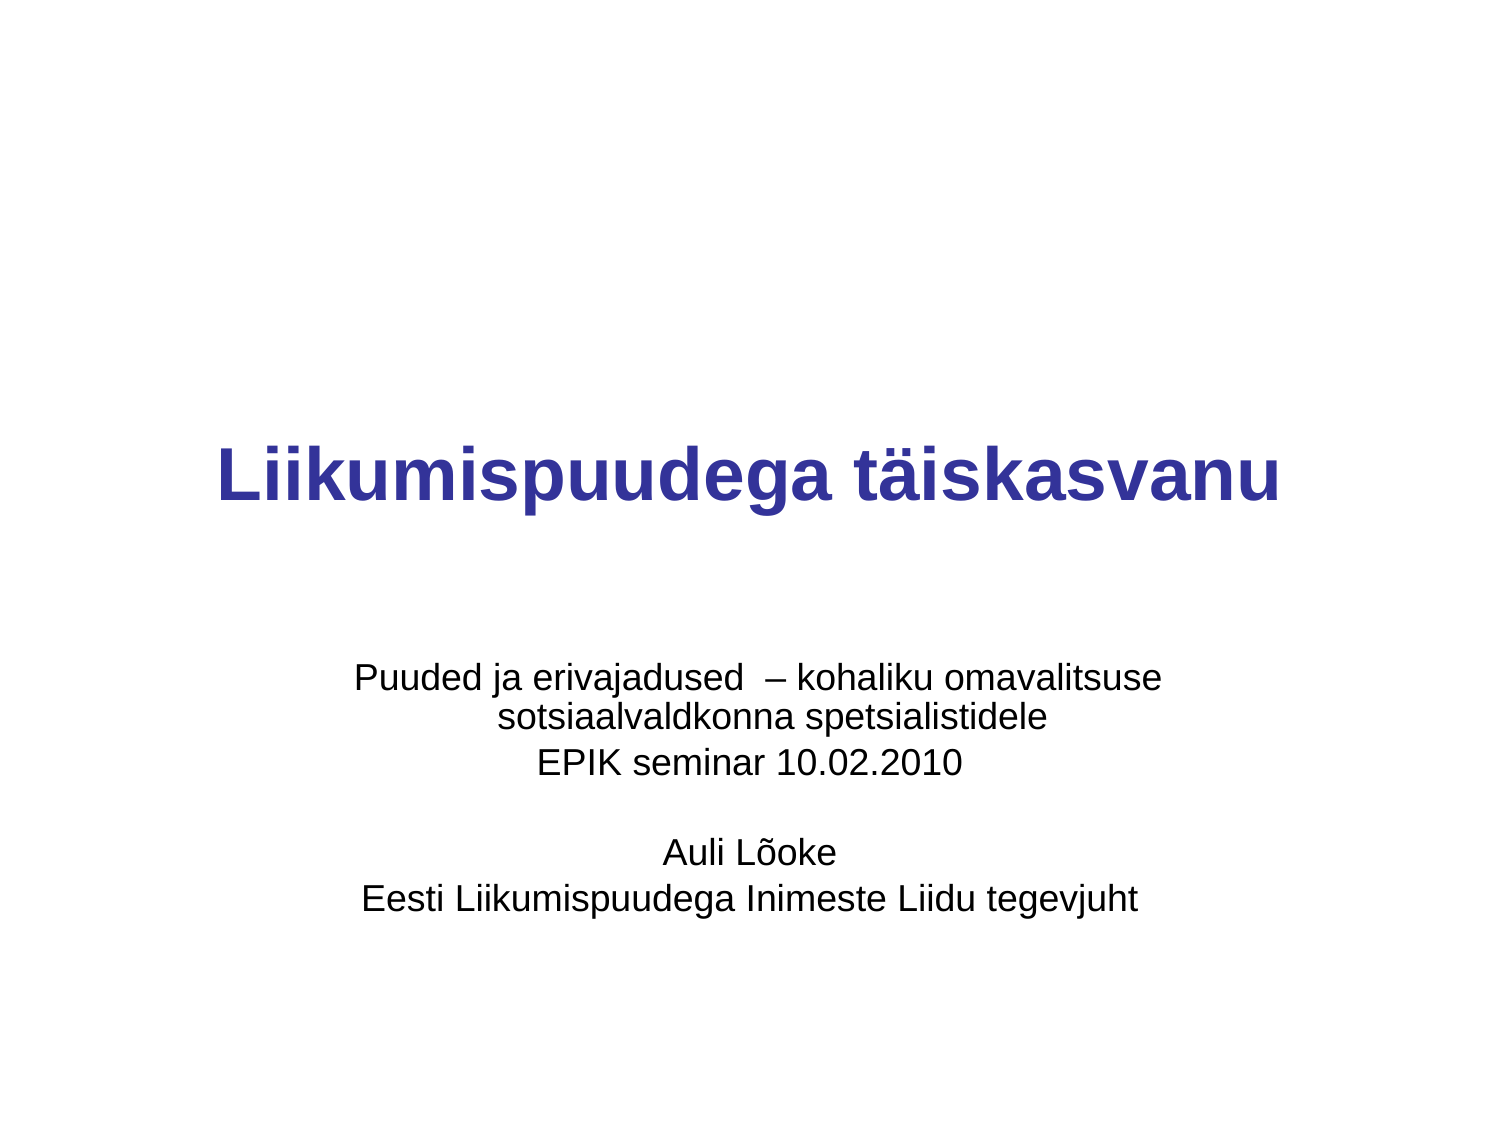

# Liikumispuudega täiskasvanu
 Puuded ja erivajadused – kohaliku omavalitsuse sotsiaalvaldkonna spetsialistidele
EPIK seminar 10.02.2010
Auli Lõoke
Eesti Liikumispuudega Inimeste Liidu tegevjuht